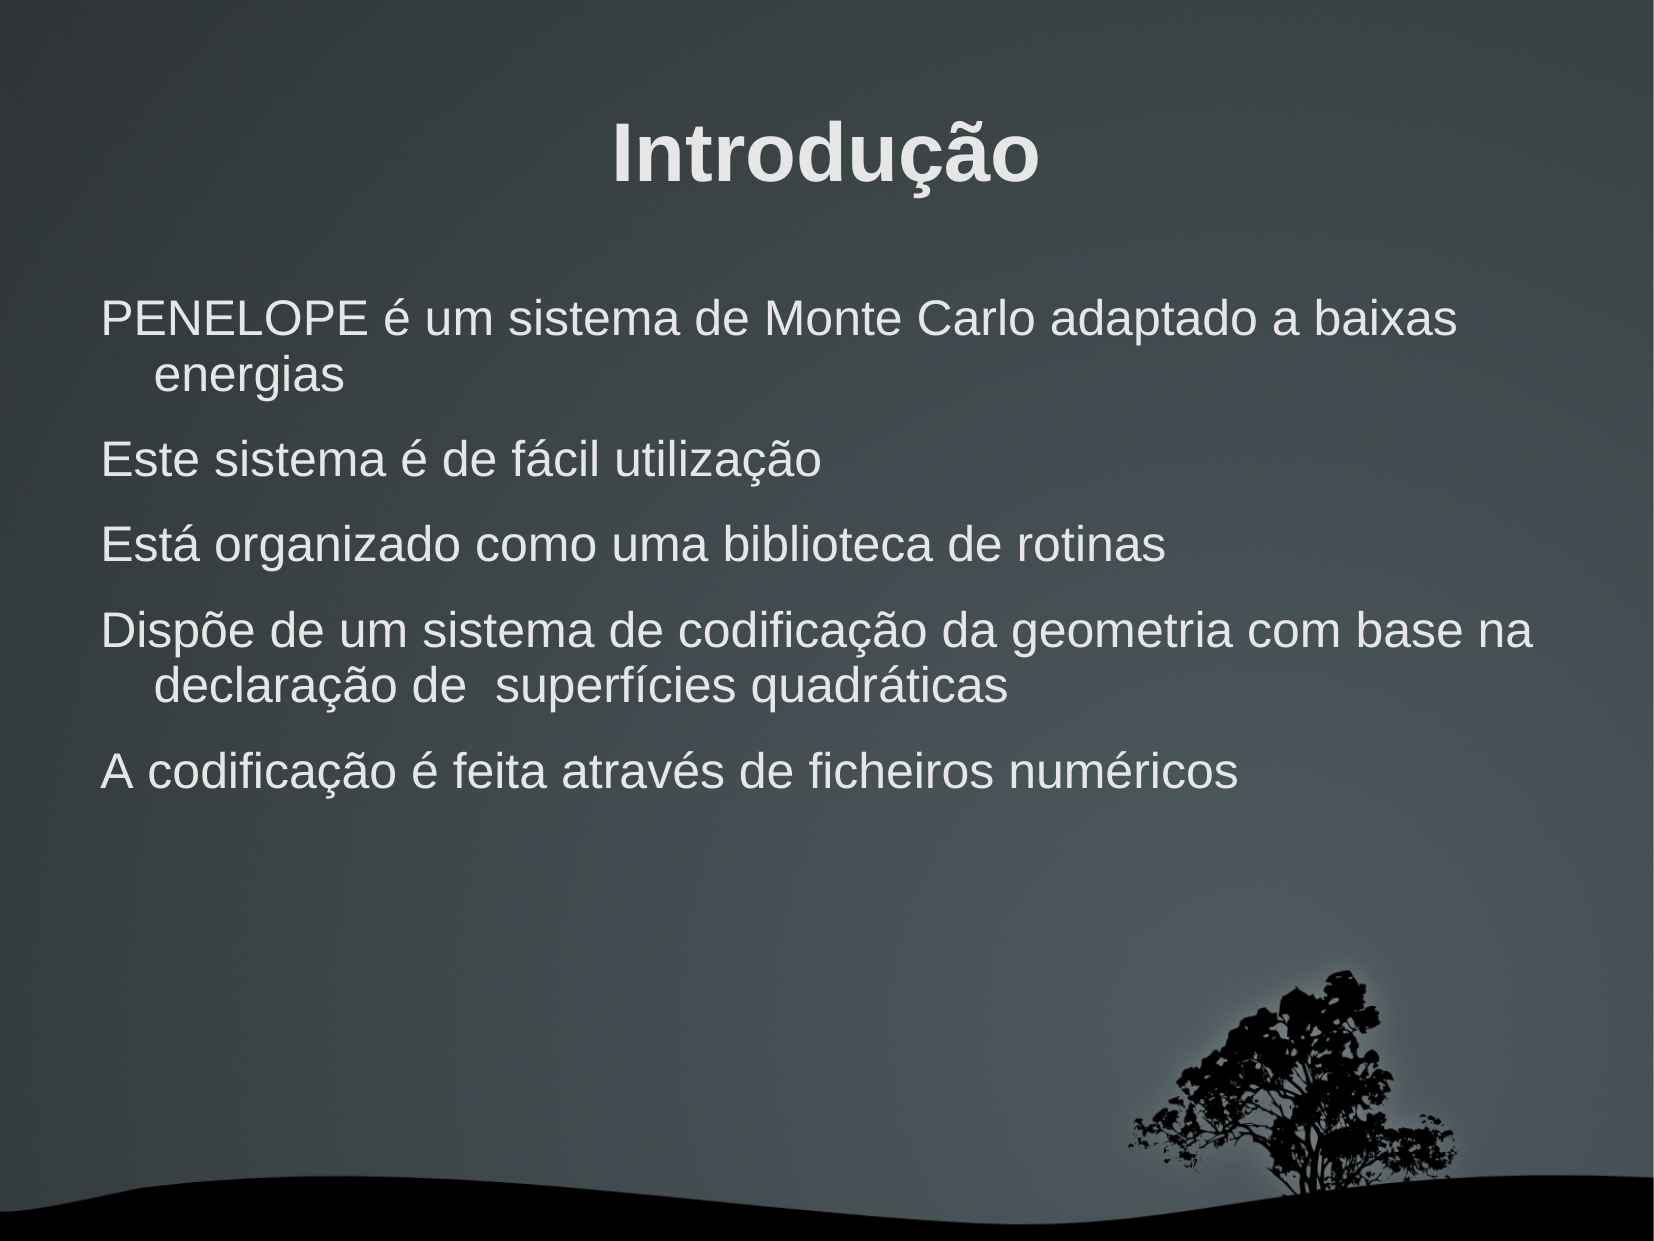

# Introdução
PENELOPE é um sistema de Monte Carlo adaptado a baixas energias
Este sistema é de fácil utilização
Está organizado como uma biblioteca de rotinas
Dispõe de um sistema de codificação da geometria com base na declaração de superfícies quadráticas
A codificação é feita através de ficheiros numéricos